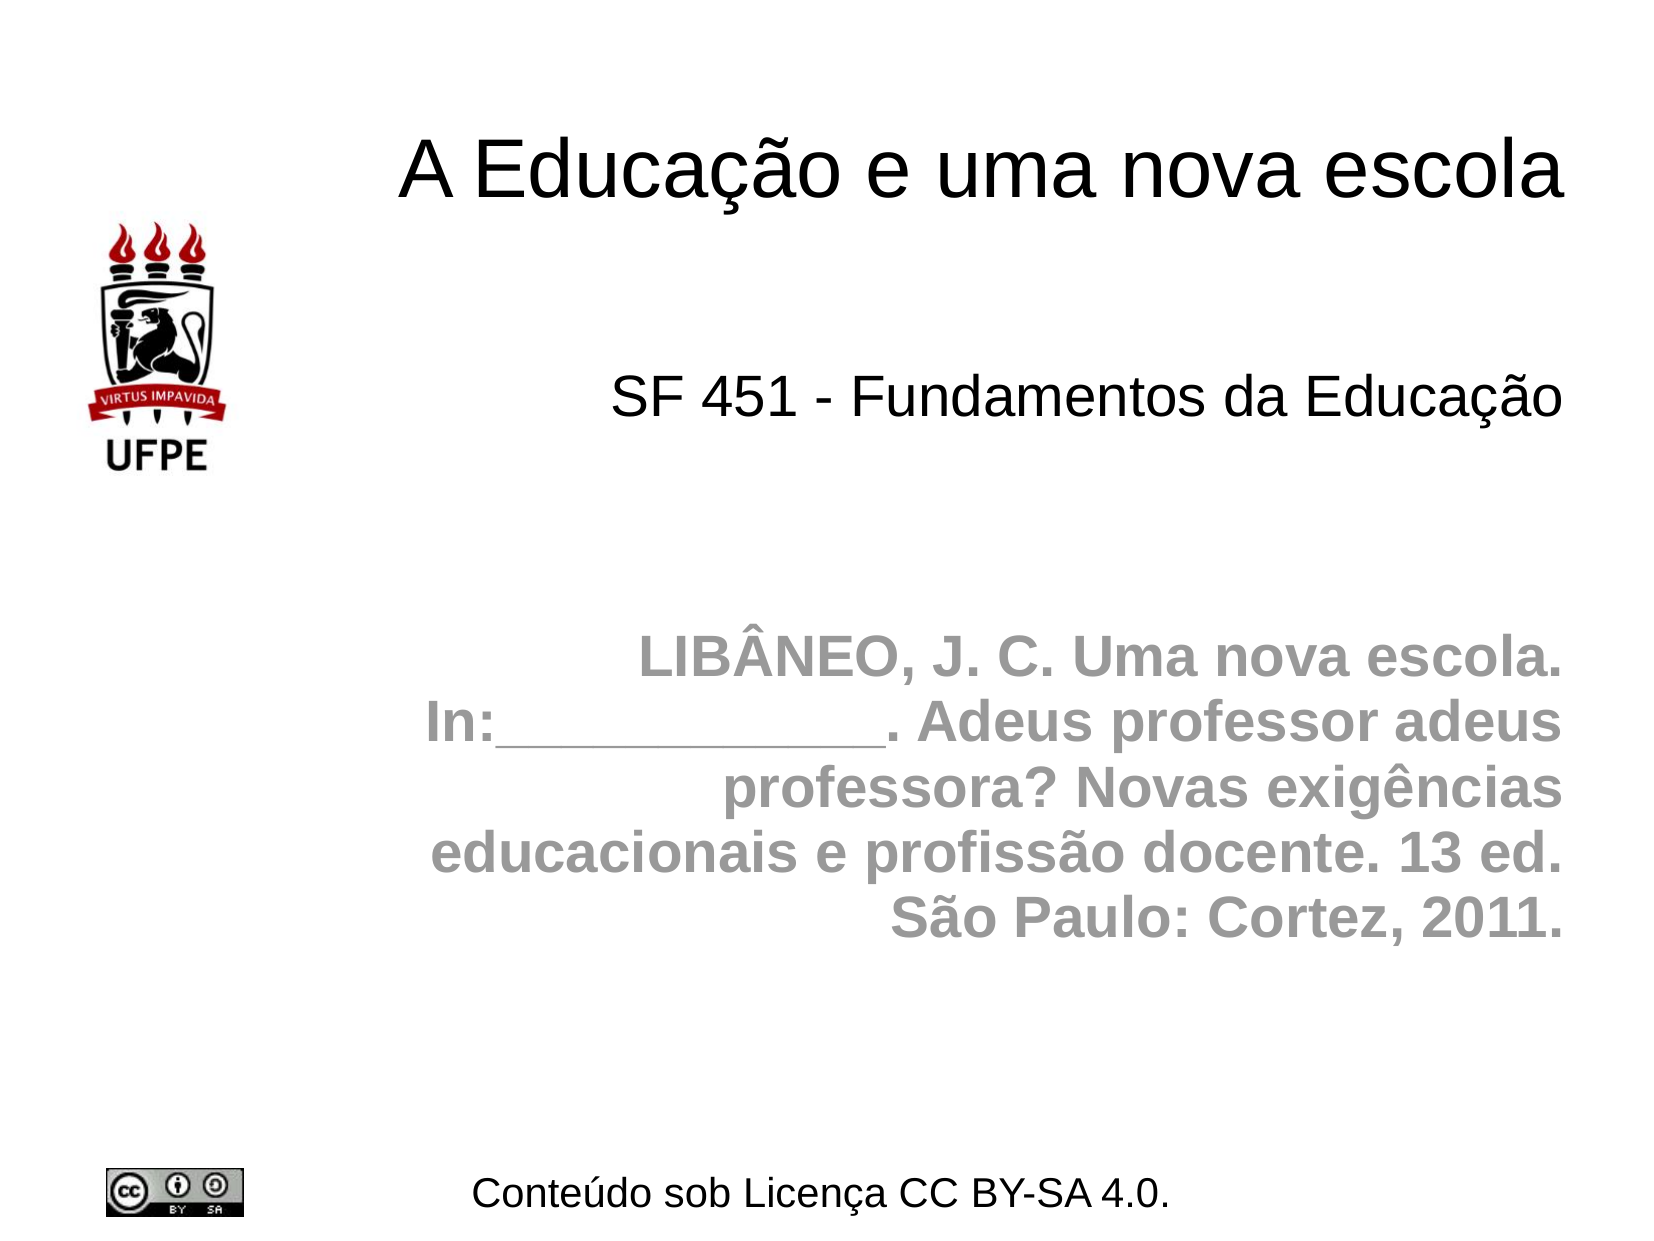

# A Educação e uma nova escola
SF 451 - Fundamentos da Educação
LIBÂNEO, J. C. Uma nova escola. In:____________. Adeus professor adeus professora? Novas exigências educacionais e profissão docente. 13 ed. São Paulo: Cortez, 2011.
Conteúdo sob Licença CC BY-SA 4.0.